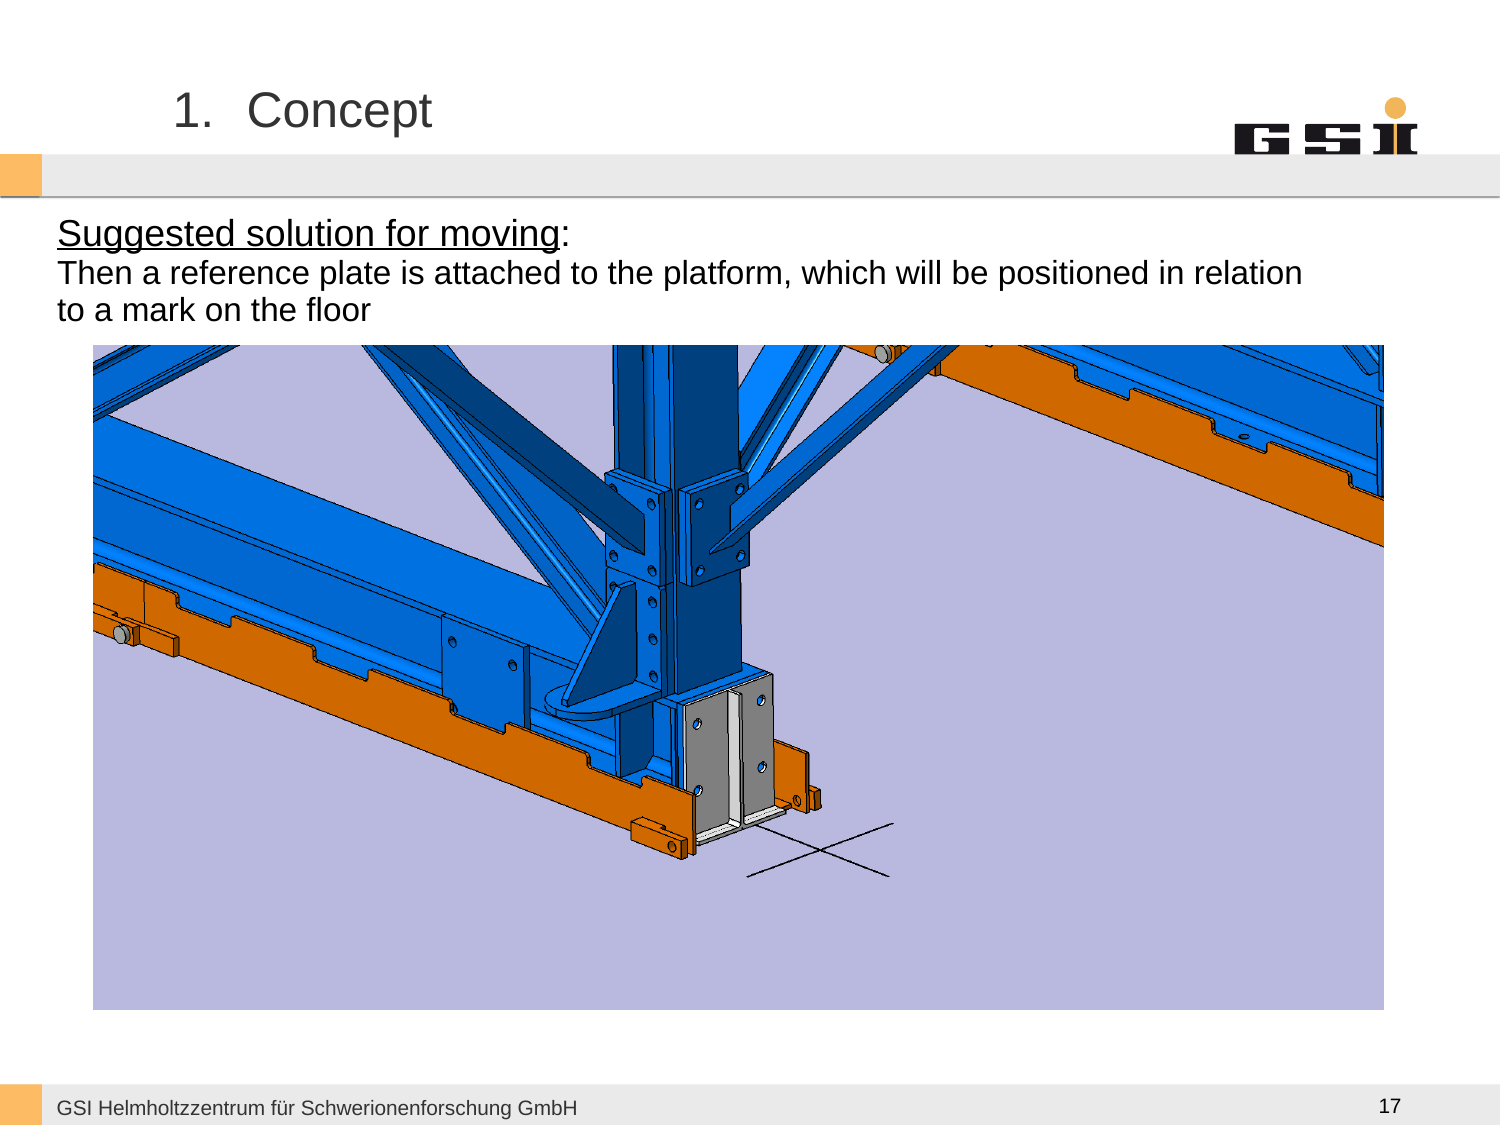

# 1.	Concept
Suggested solution for moving:
Then a reference plate is attached to the platform, which will be positioned in relation
to a mark on the floor